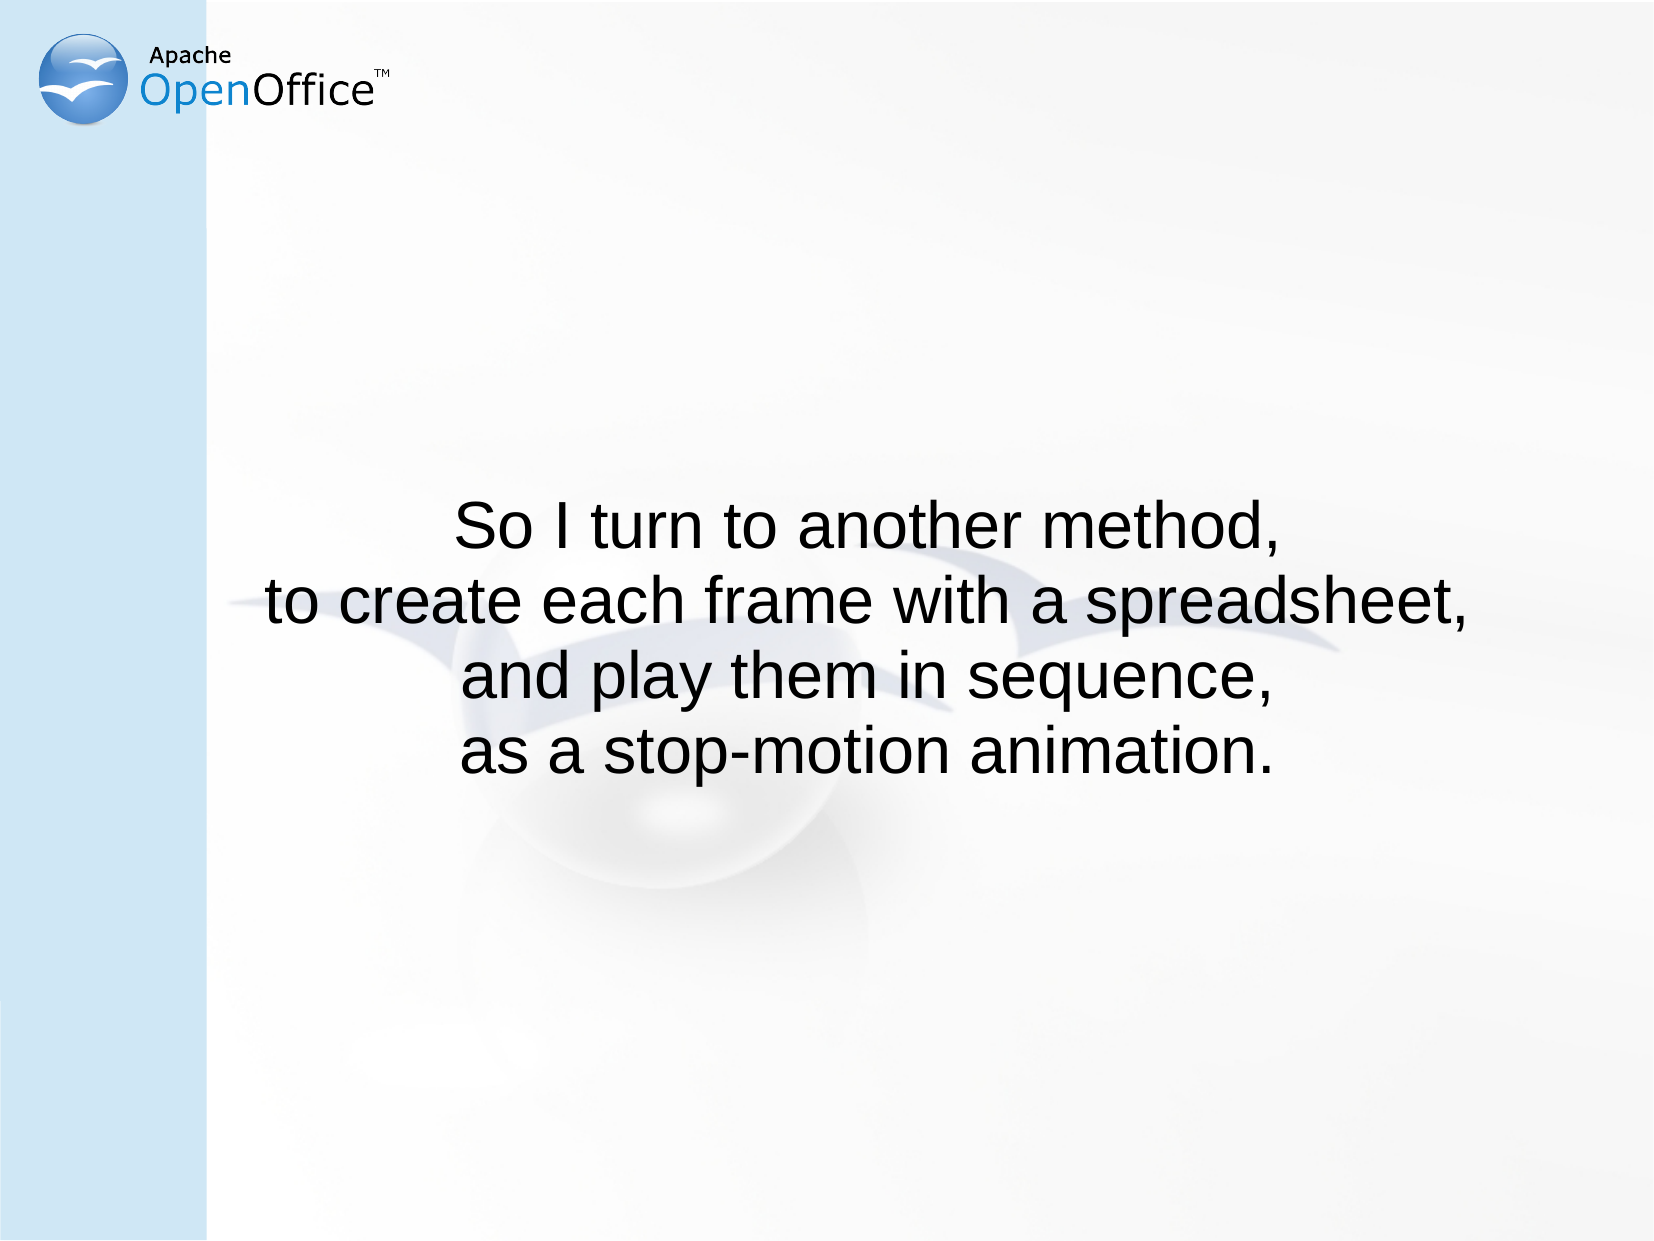

# So I turn to another method,
to create each frame with a spreadsheet,
and play them in sequence,
as a stop-motion animation.